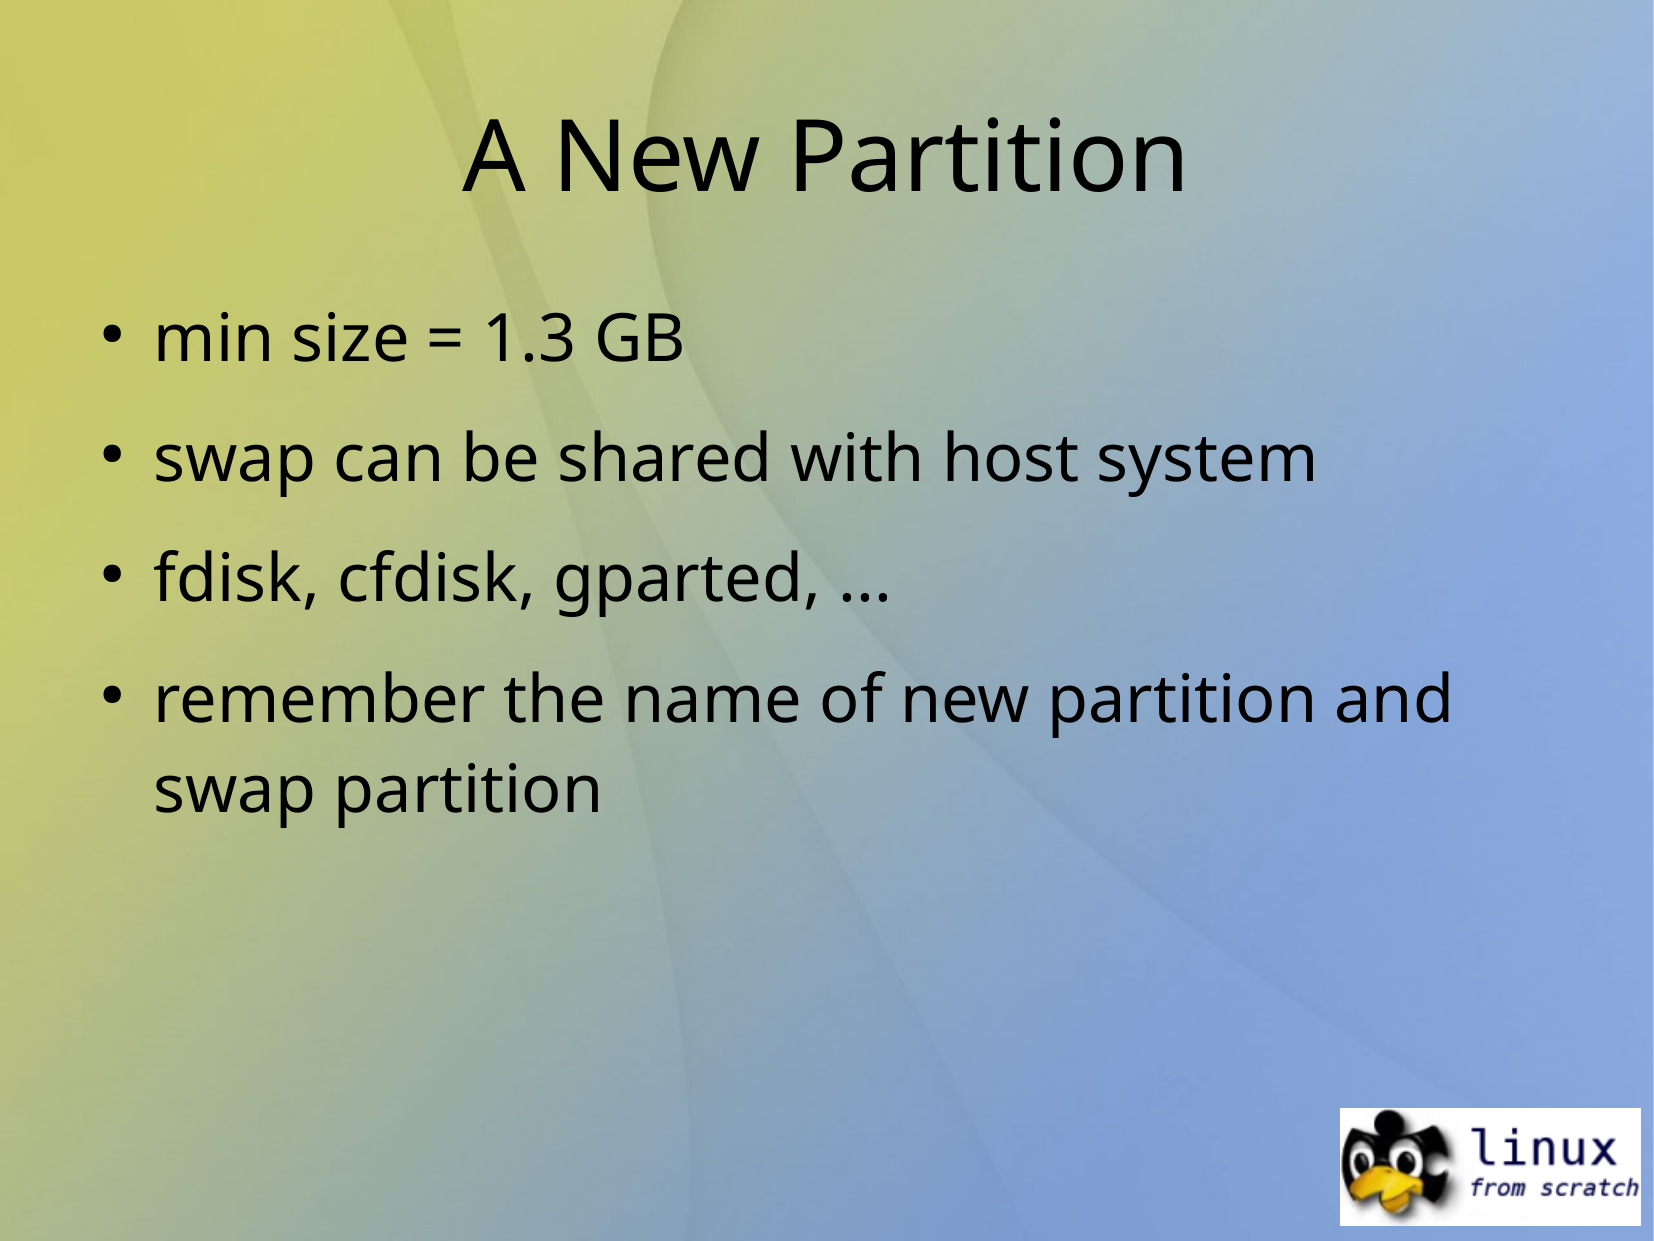

# A New Partition
min size = 1.3 GB
swap can be shared with host system
fdisk, cfdisk, gparted, ...
remember the name of new partition and swap partition